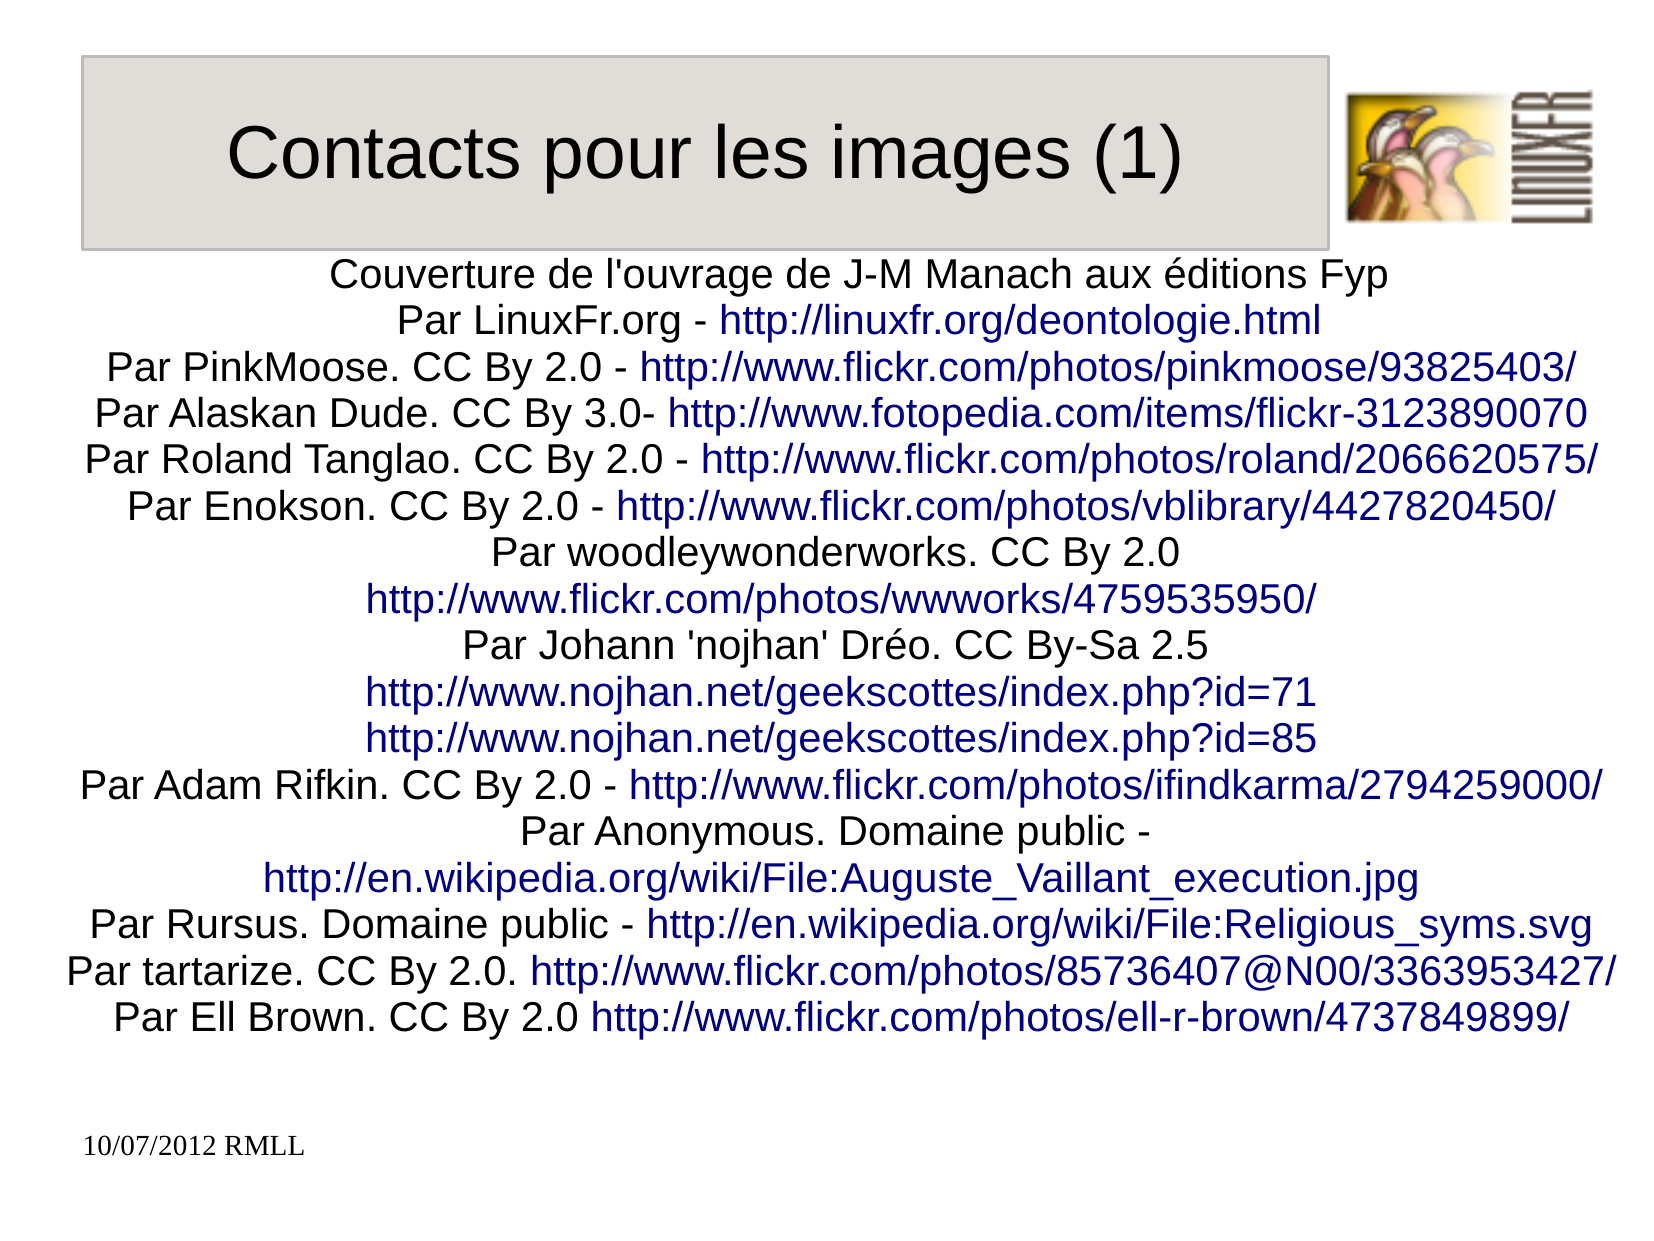

# Contacts pour les images (1)
Couverture de l'ouvrage de J-M Manach aux éditions Fyp
Par LinuxFr.org - http://linuxfr.org/deontologie.html
Par PinkMoose. CC By 2.0 - http://www.flickr.com/photos/pinkmoose/93825403/
Par Alaskan Dude. CC By 3.0- http://www.fotopedia.com/items/flickr-3123890070
Par Roland Tanglao. CC By 2.0 - http://www.flickr.com/photos/roland/2066620575/
Par Enokson. CC By 2.0 - http://www.flickr.com/photos/vblibrary/4427820450/
Par woodleywonderworks. CC By 2.0 http://www.flickr.com/photos/wwworks/4759535950/
Par Johann 'nojhan' Dréo. CC By-Sa 2.5
http://www.nojhan.net/geekscottes/index.php?id=71
http://www.nojhan.net/geekscottes/index.php?id=85
Par Adam Rifkin. CC By 2.0 - http://www.flickr.com/photos/ifindkarma/2794259000/
Par Anonymous. Domaine public - http://en.wikipedia.org/wiki/File:Auguste_Vaillant_execution.jpg
Par Rursus. Domaine public - http://en.wikipedia.org/wiki/File:Religious_syms.svg
Par tartarize. CC By 2.0. http://www.flickr.com/photos/85736407@N00/3363953427/
Par Ell Brown. CC By 2.0 http://www.flickr.com/photos/ell-r-brown/4737849899/